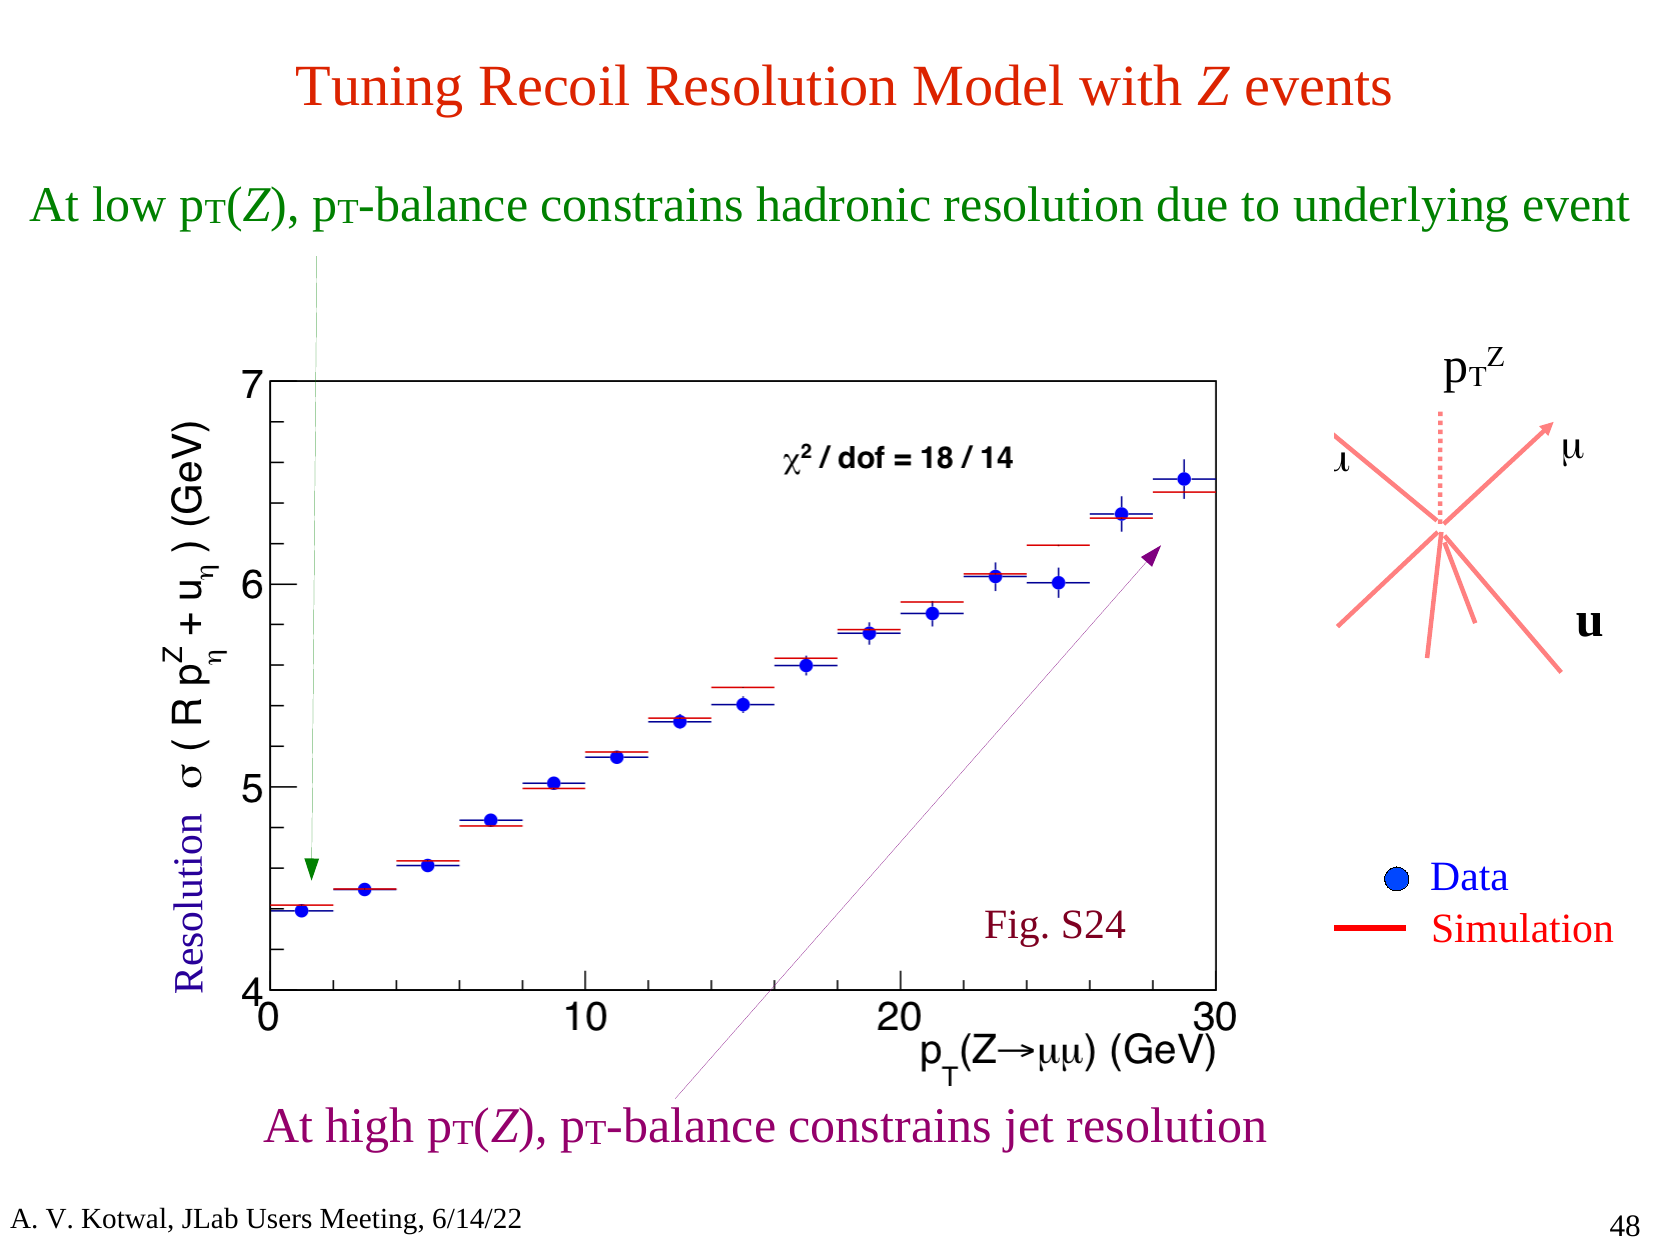

# Tuning Recoil Resolution Model with Z events
At low pT(Z), pT-balance constrains hadronic resolution due to underlying event
pTZ
μ
μ
u
ΔMW = 1.8 MeV
Resolution
Data
Fig. S24
Simulation
At high pT(Z), pT-balance constrains jet resolution
A. V. Kotwal, JLab Users Meeting, 6/14/22